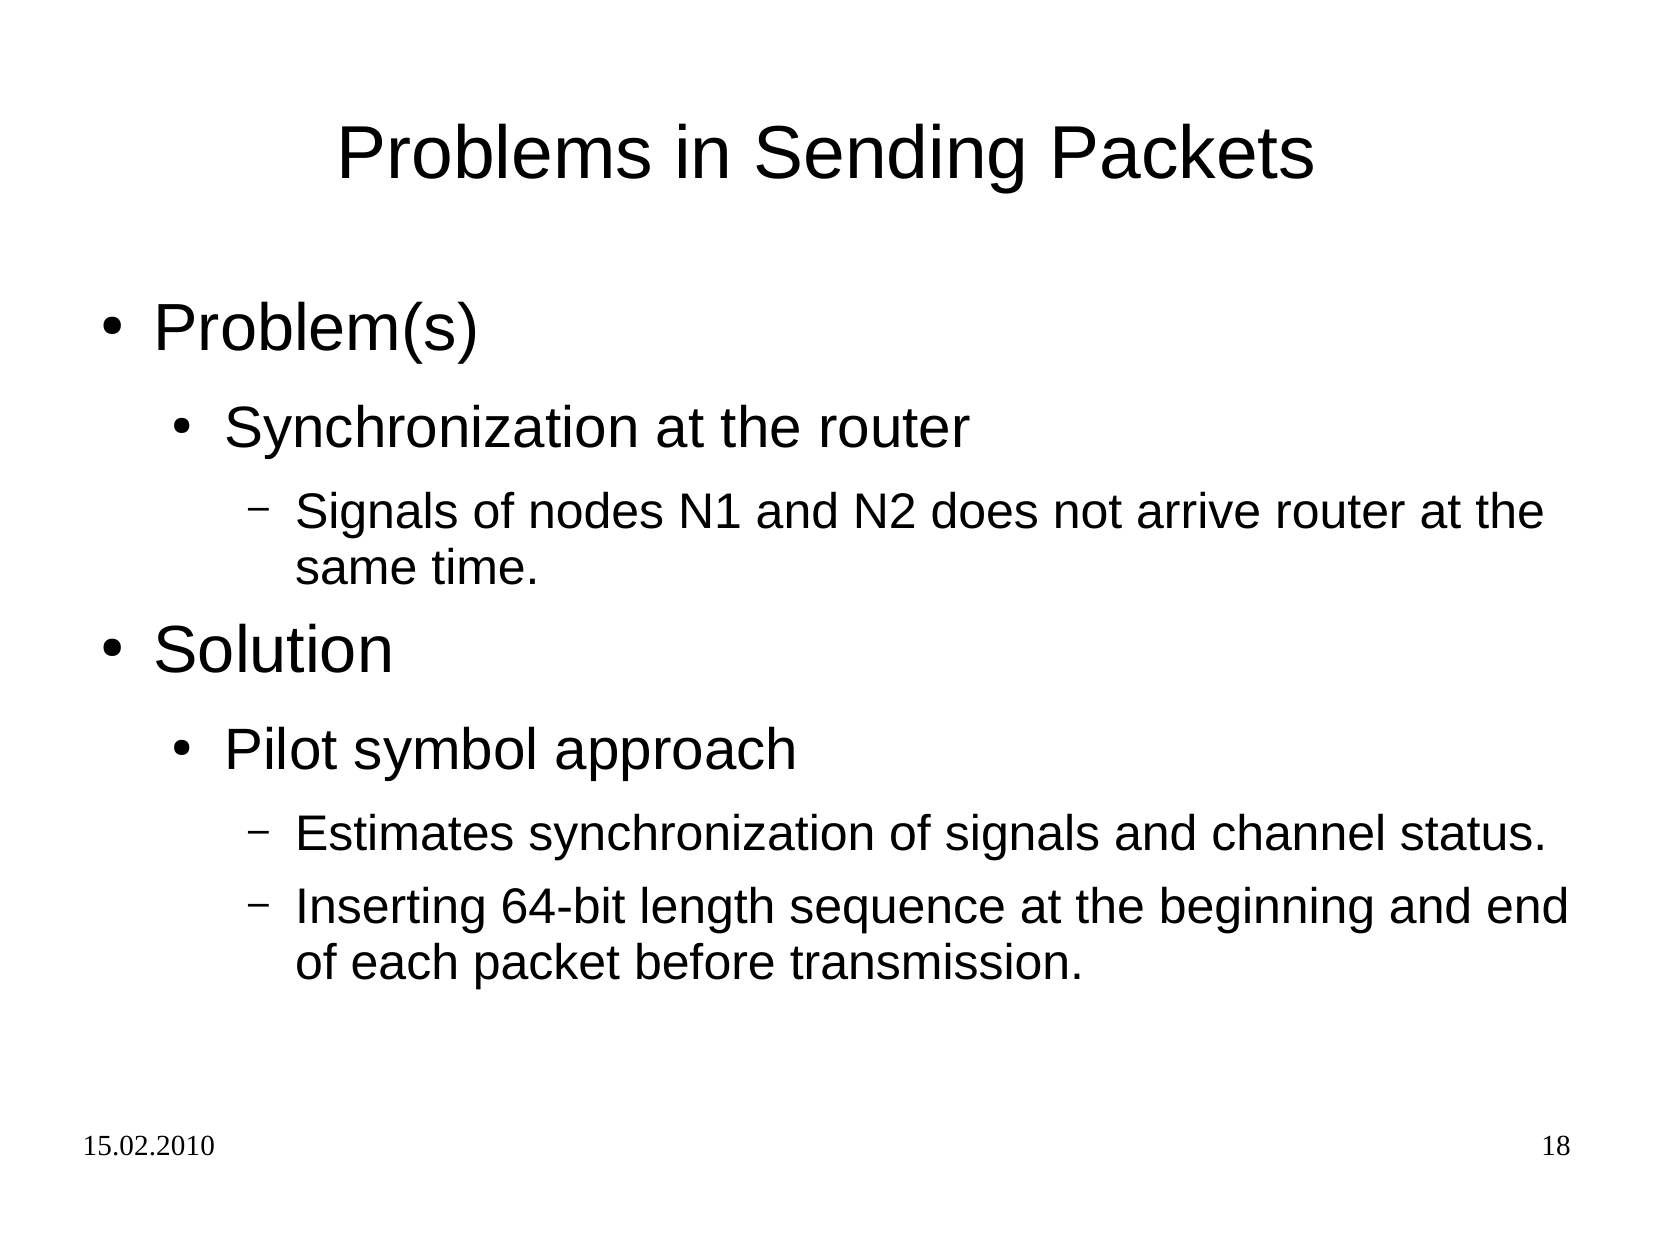

# Problems in Sending Packets
Problem(s)
Synchronization at the router
Signals of nodes N1 and N2 does not arrive router at the same time.
Solution
Pilot symbol approach
Estimates synchronization of signals and channel status.
Inserting 64-bit length sequence at the beginning and end of each packet before transmission.
15.02.2010
18